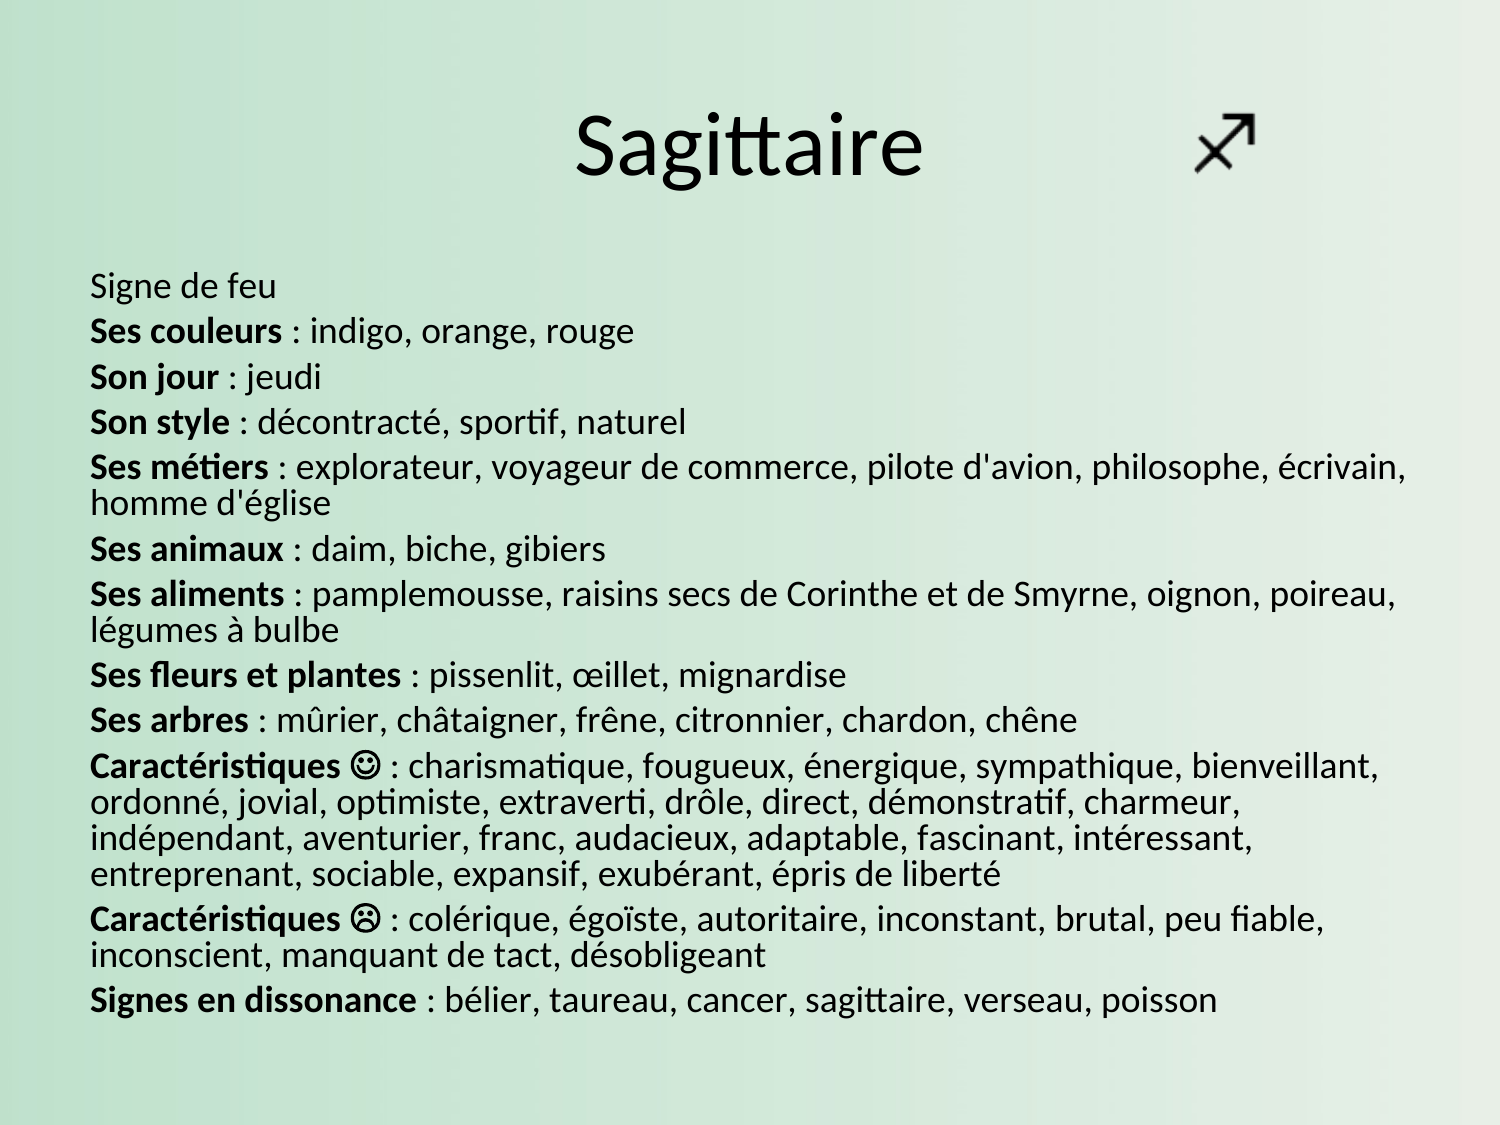

# Sagittaire
Signe de feu
Ses couleurs : indigo, orange, rouge
Son jour : jeudi
Son style : décontracté, sportif, naturel
Ses métiers : explorateur, voyageur de commerce, pilote d'avion, philosophe, écrivain, homme d'église
Ses animaux : daim, biche, gibiers
Ses aliments : pamplemousse, raisins secs de Corinthe et de Smyrne, oignon, poireau, légumes à bulbe
Ses fleurs et plantes : pissenlit, œillet, mignardise
Ses arbres : mûrier, châtaigner, frêne, citronnier, chardon, chêne
Caractéristiques  : charismatique, fougueux, énergique, sympathique, bienveillant, ordonné, jovial, optimiste, extraverti, drôle, direct, démonstratif, charmeur, indépendant, aventurier, franc, audacieux, adaptable, fascinant, intéressant, entreprenant, sociable, expansif, exubérant, épris de liberté
Caractéristiques  : colérique, égoïste, autoritaire, inconstant, brutal, peu fiable, inconscient, manquant de tact, désobligeant
Signes en dissonance : bélier, taureau, cancer, sagittaire, verseau, poisson